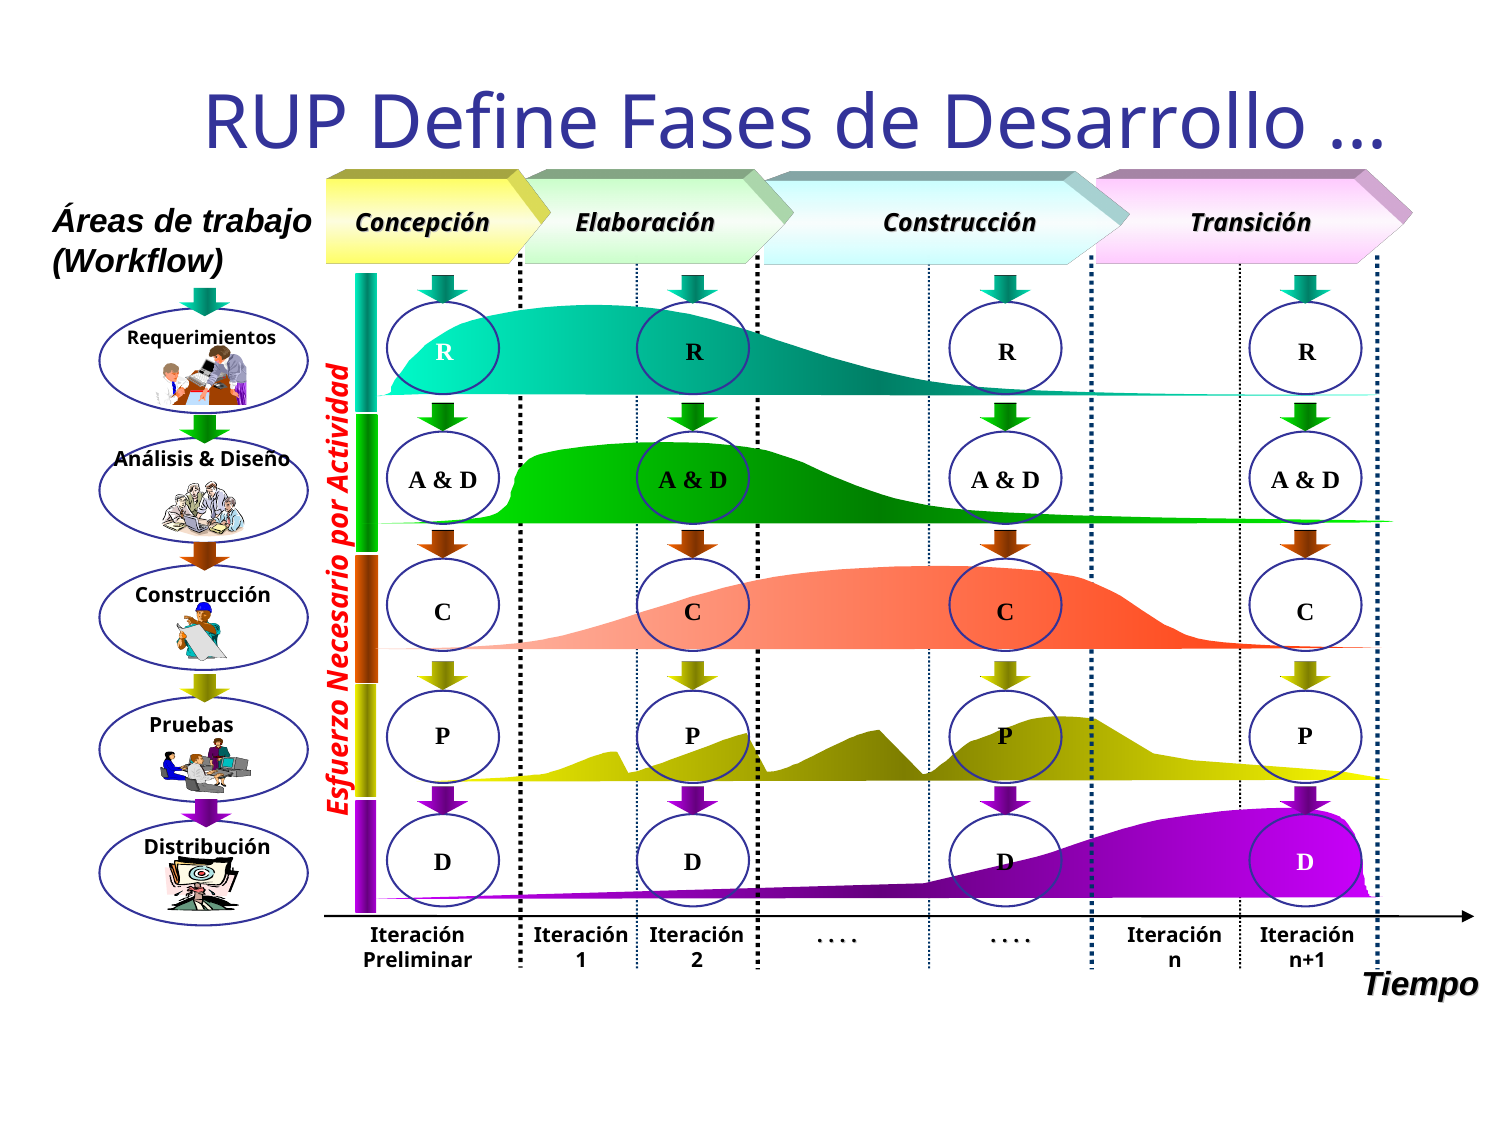

# RUP Define Fases de Desarrollo ...
Áreas de trabajo
(Workflow)‏
Concepción
Elaboración
Construcción
Transición
R
A & D
C
P
D
R
A & D
C
P
D
R
A & D
C
P
D
R
A & D
C
P
D
Requerimientos
Análisis & Diseño
Esfuerzo Necesario por Actividad
Construcción
Pruebas
Distribución
Iteración Preliminar
Iteración
1
Iteración
2
. . . .
. . . .
Iteración
n
Iteración
n+1
Tiempo
ELO329: Diseño y Programación Orientadas a Objetos
9